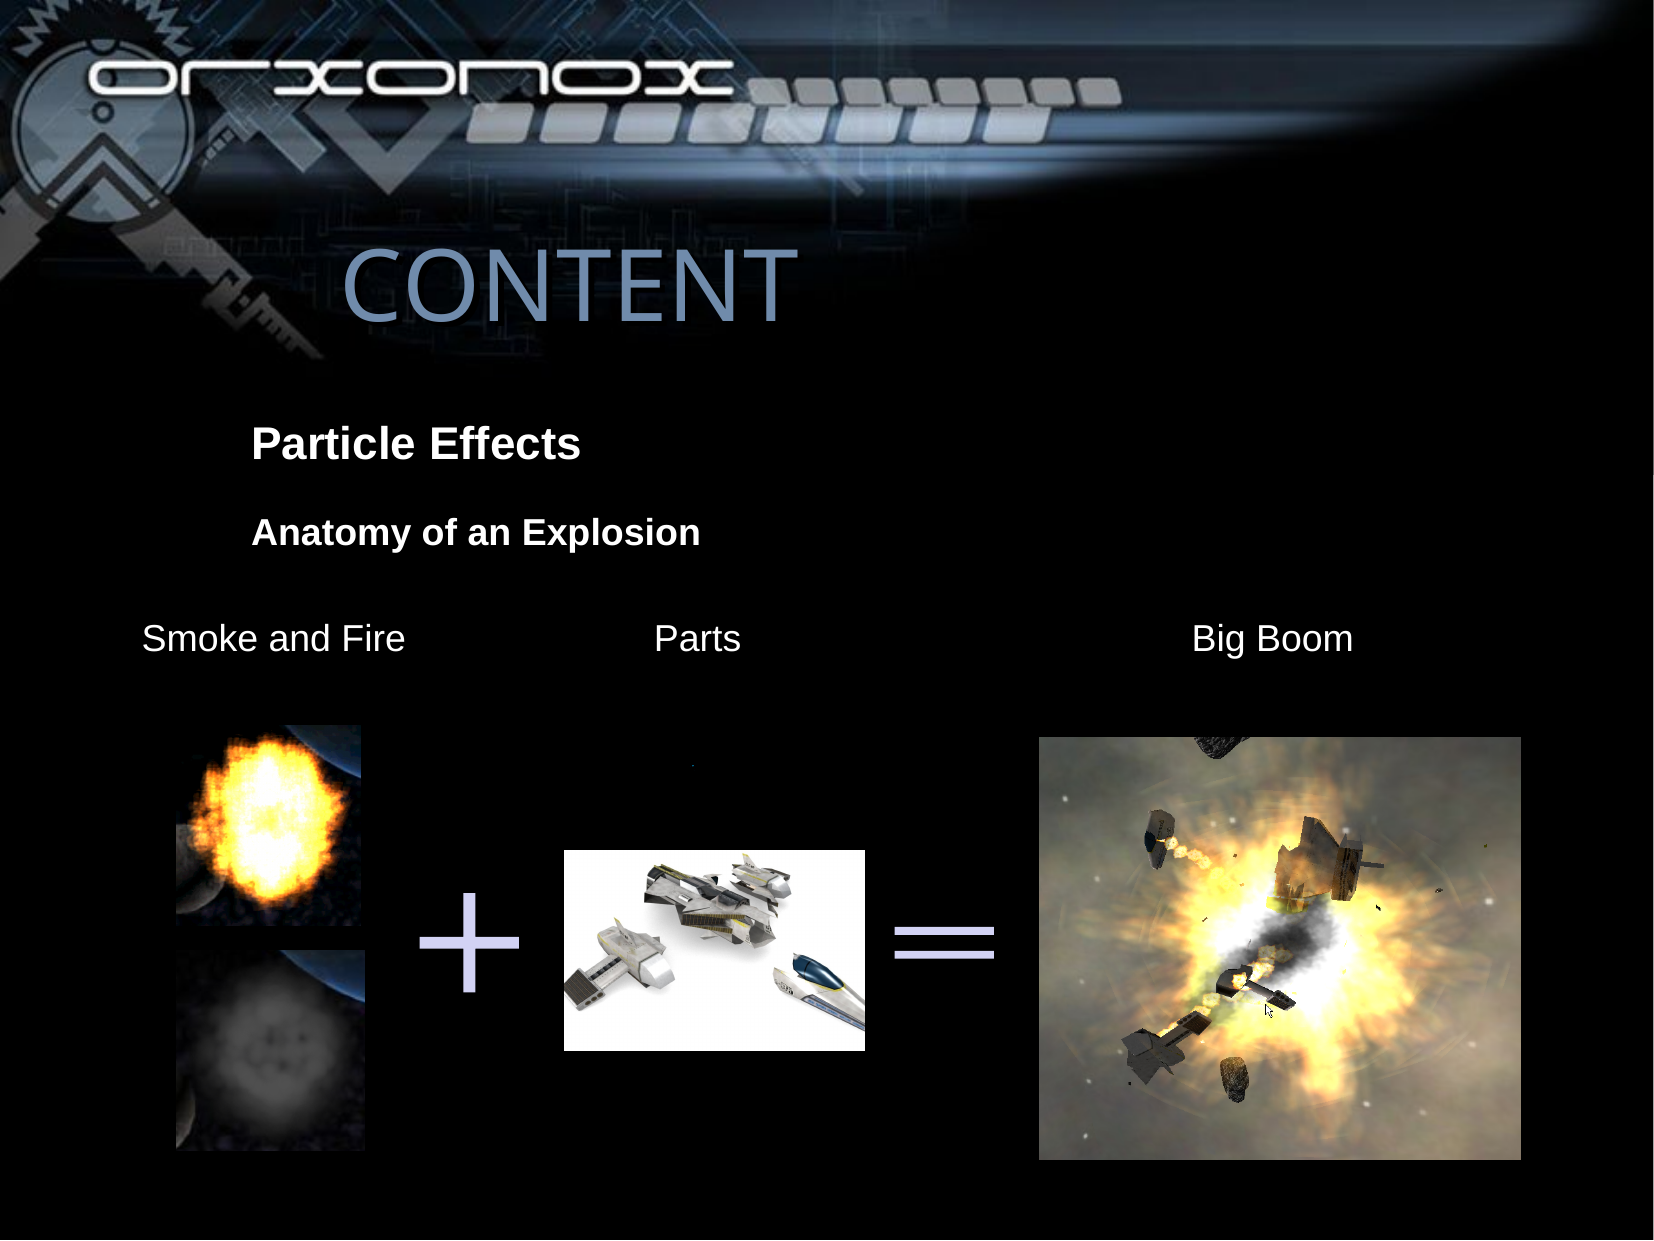

CONTENT
Particle Effects
Anatomy of an Explosion
Smoke and Fire
Parts
Big Boom